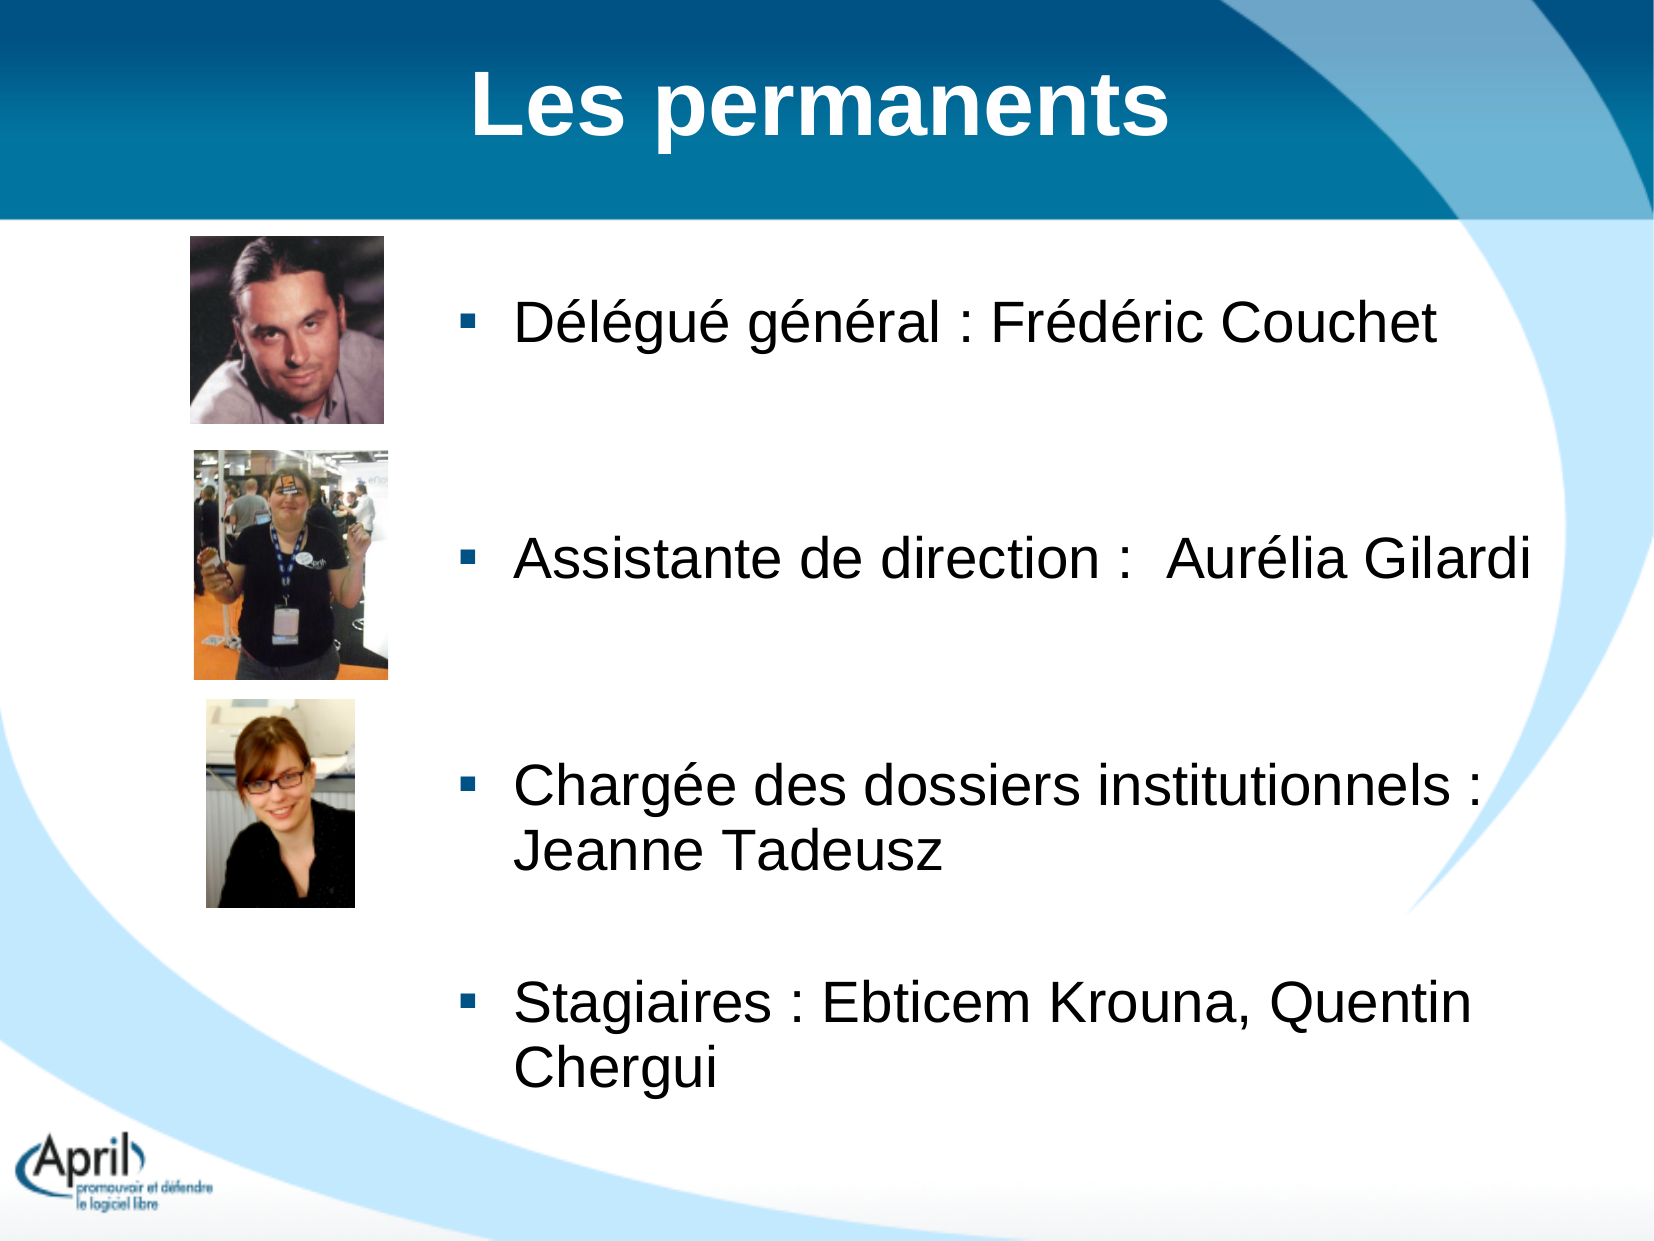

# Les permanents
Délégué général : Frédéric Couchet
Assistante de direction : Aurélia Gilardi
Chargée des dossiers institutionnels : Jeanne Tadeusz
Stagiaires : Ebticem Krouna, Quentin Chergui